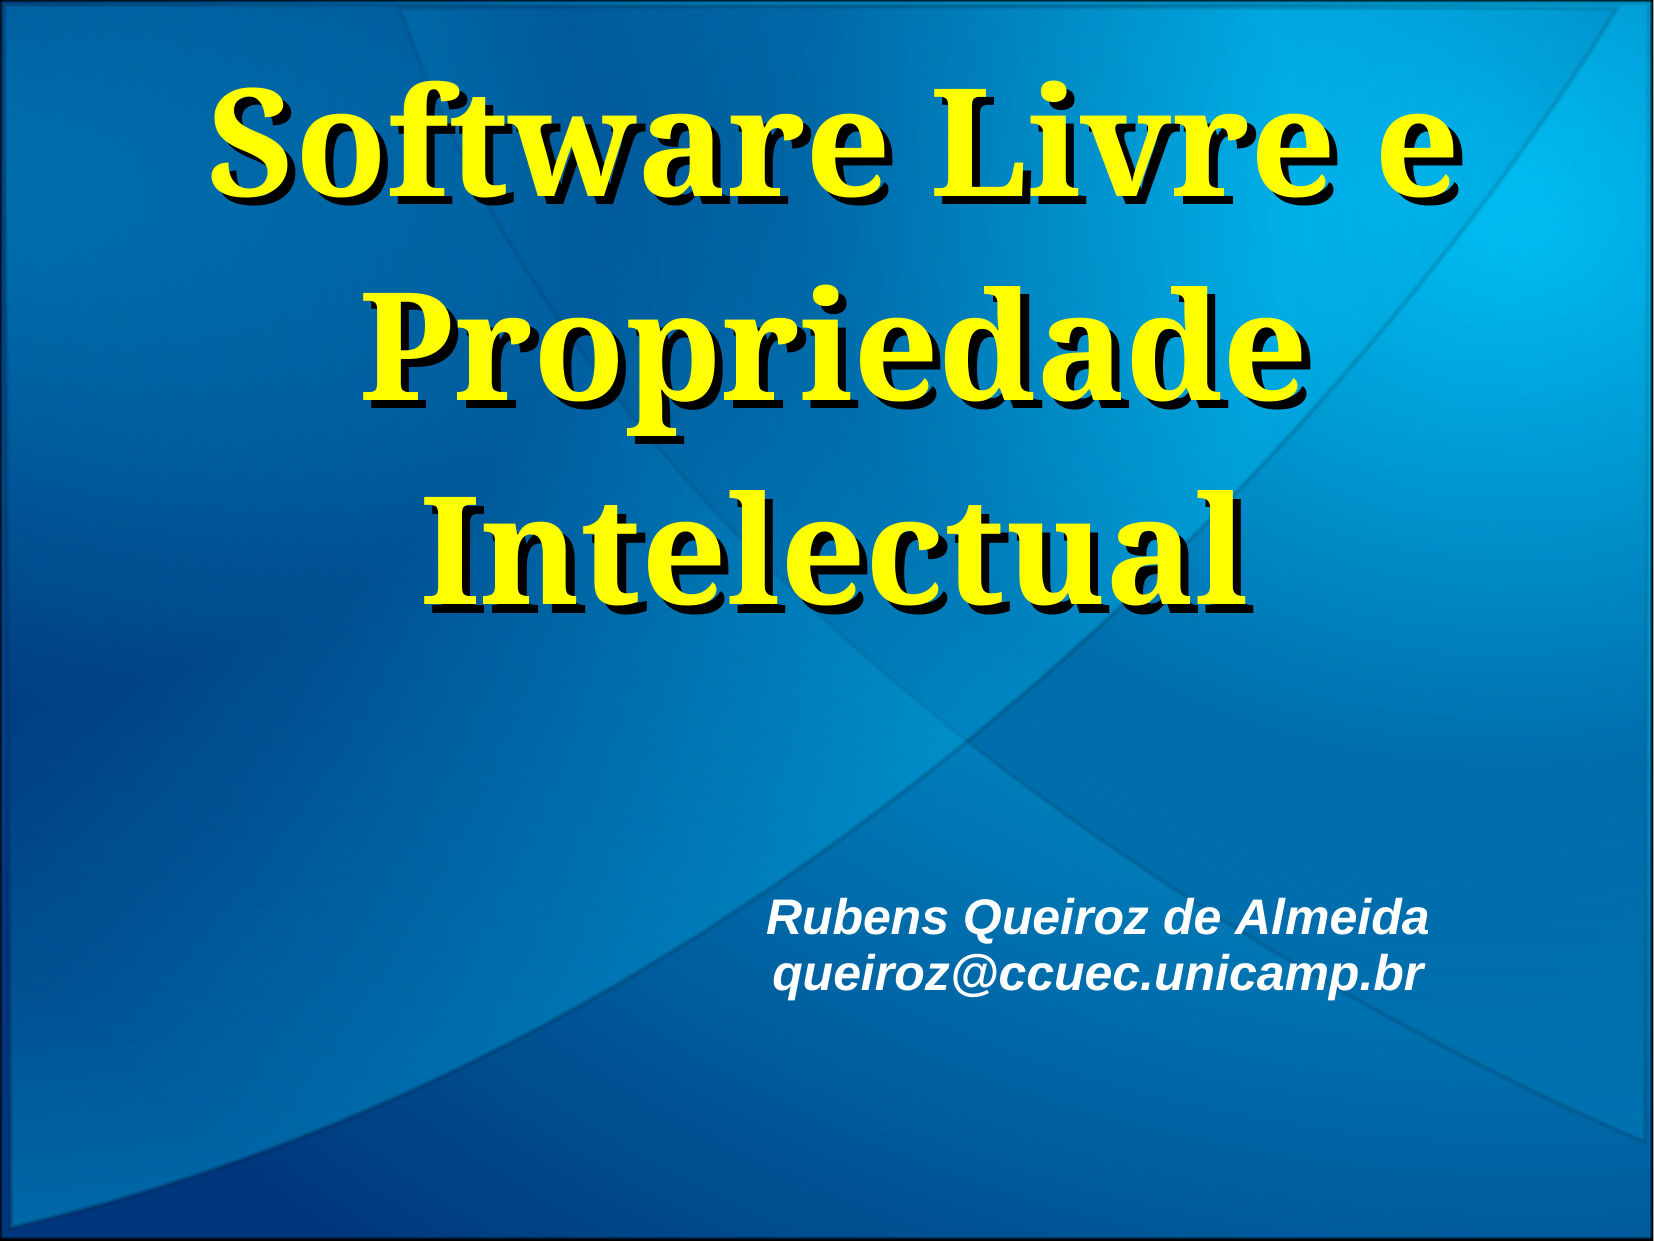

# Software Livre e Propriedade Intelectual
Rubens Queiroz de Almeida
queiroz@ccuec.unicamp.br